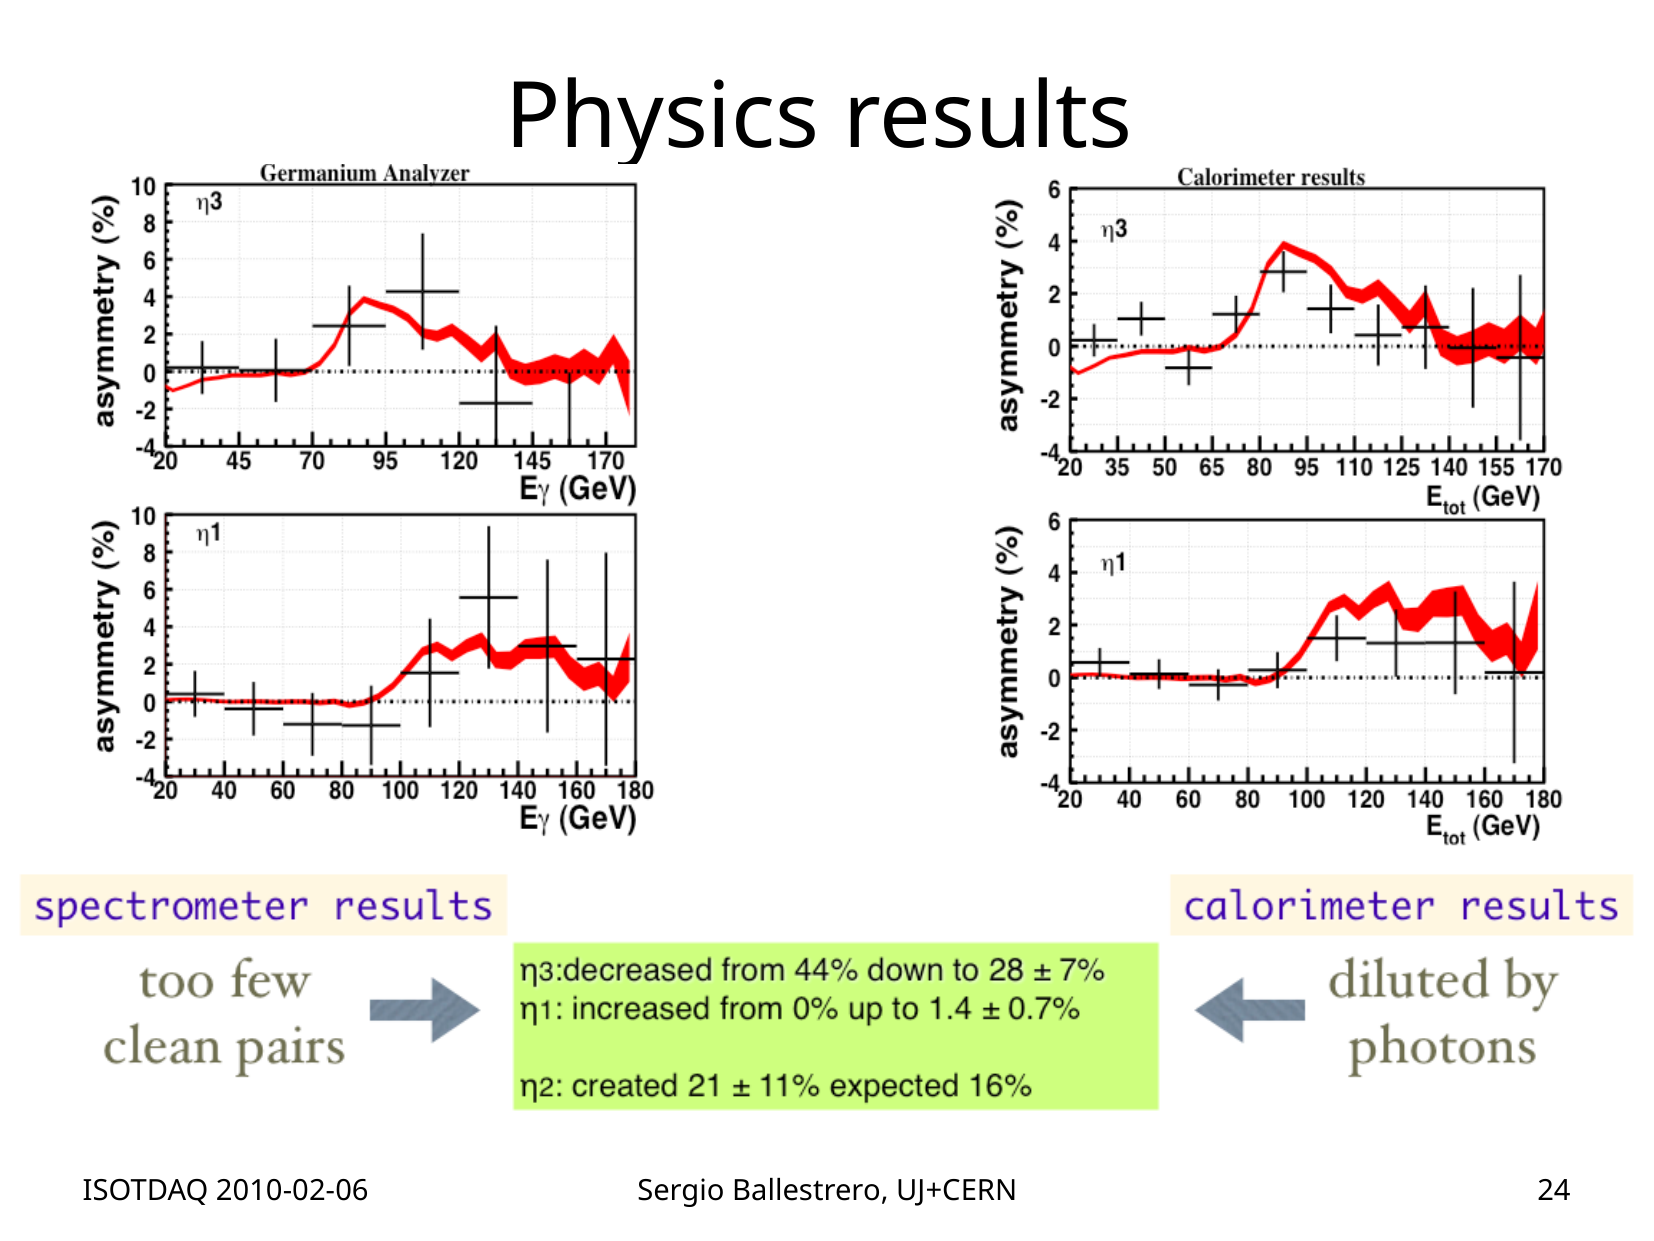

# Physics results
ISOTDAQ - Ankara 2010-02-05
24